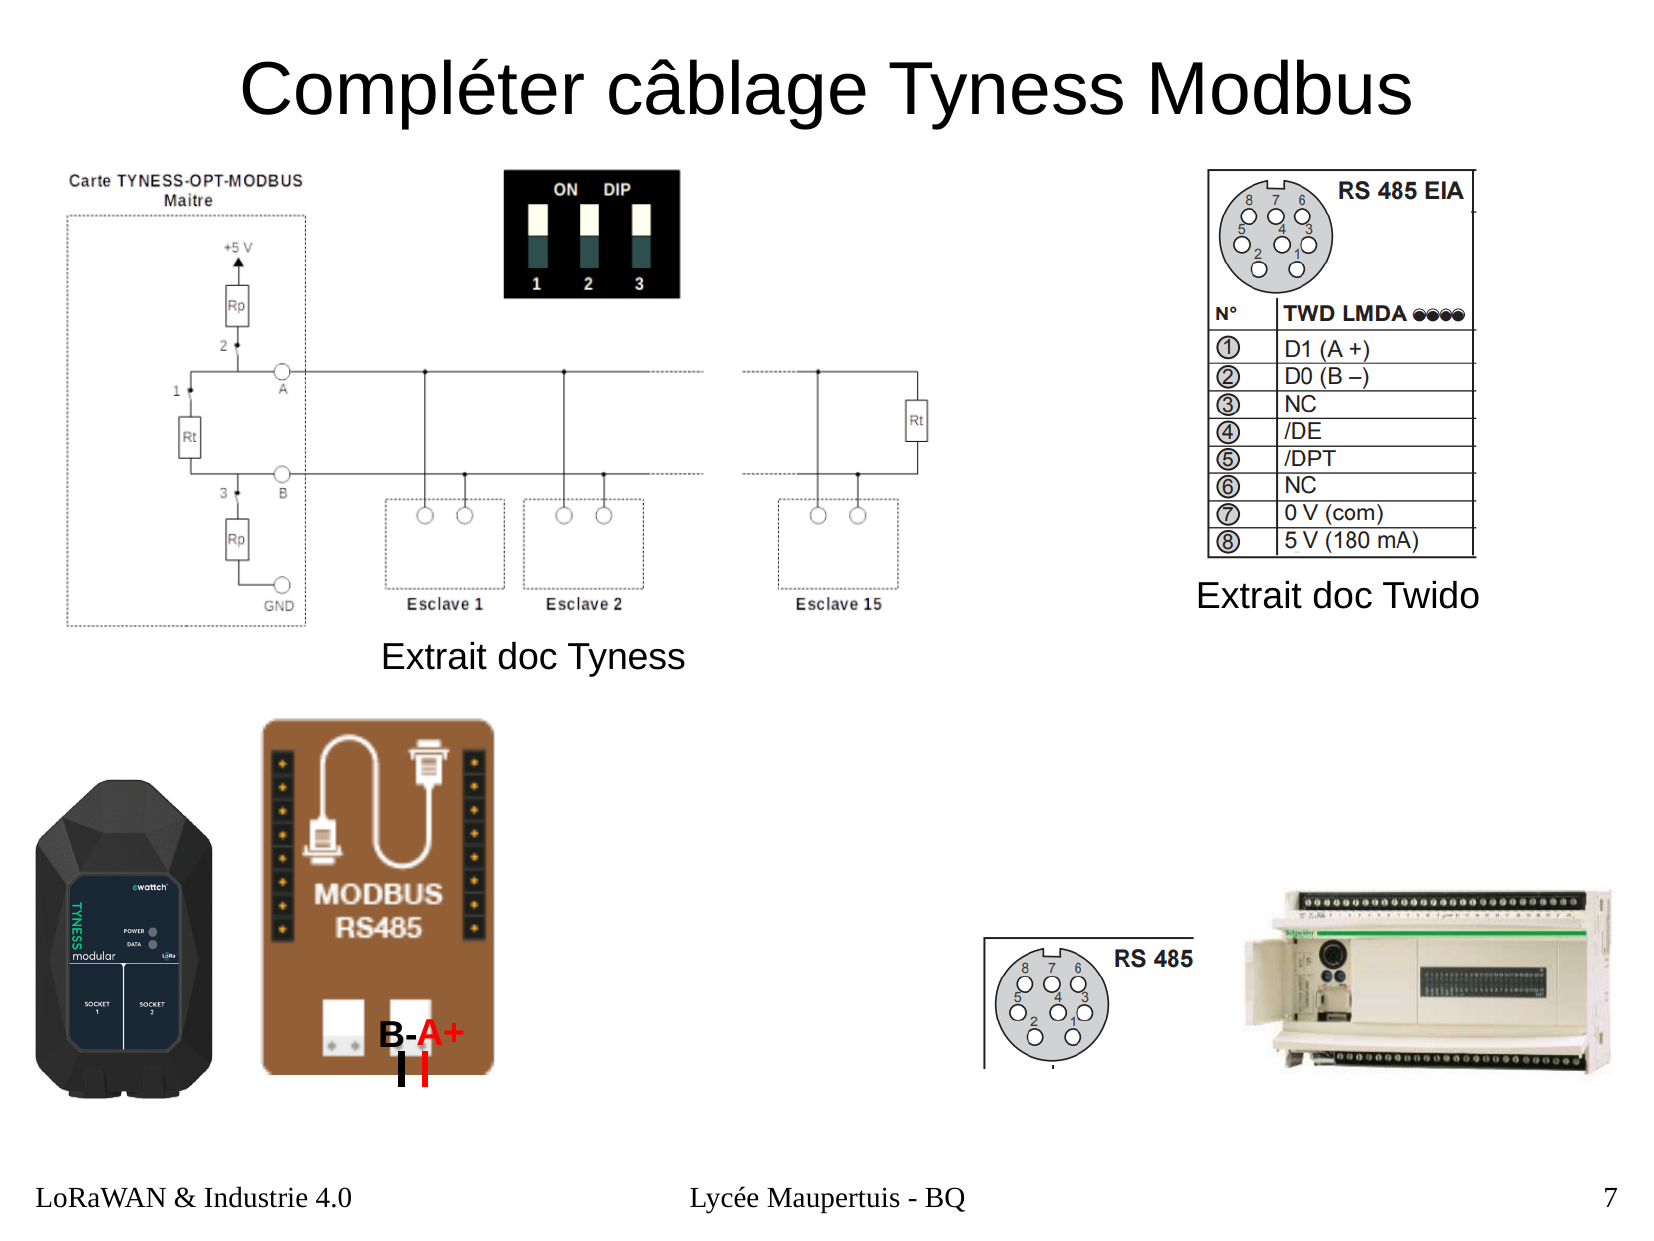

# Compléter câblage Tyness Modbus
Extrait doc Twido
Extrait doc Tyness
A+
B-
LoRaWAN & Industrie 4.0
Lycée Maupertuis - BQ
7